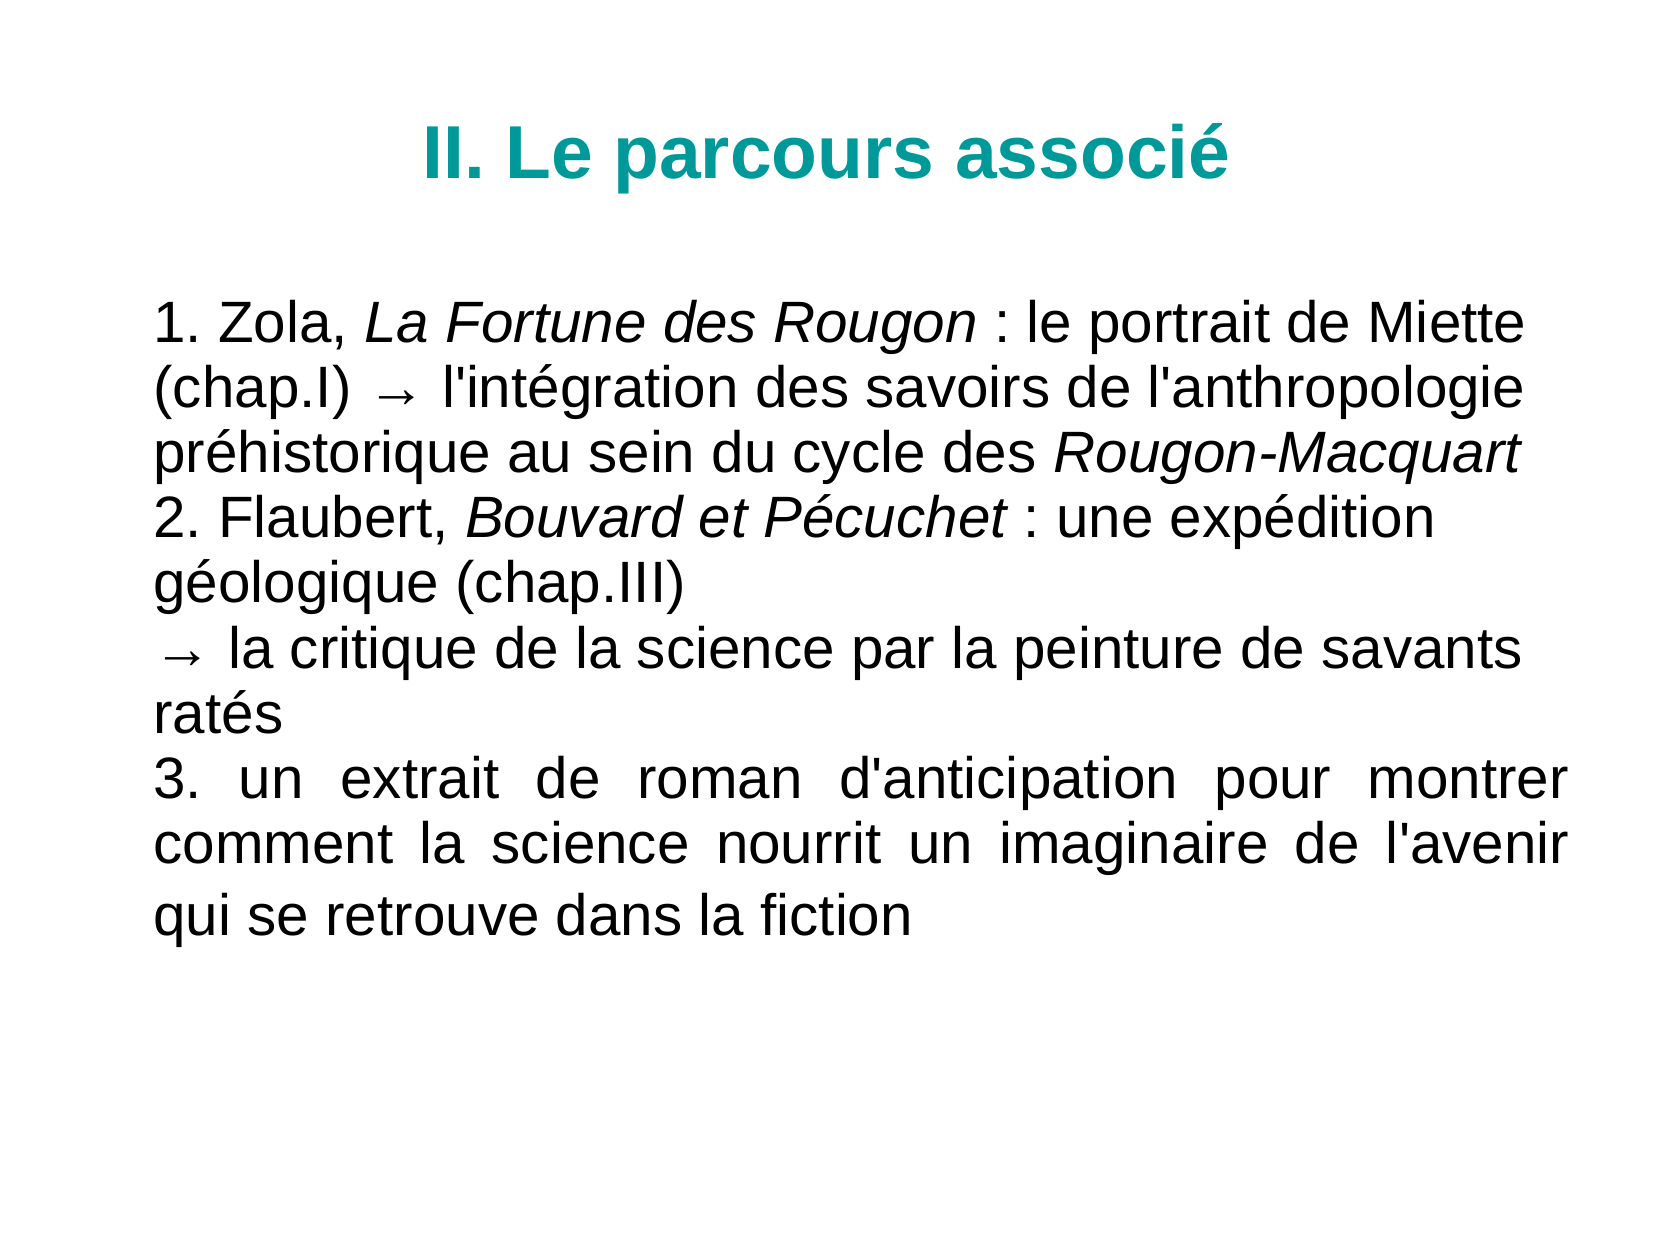

# II. Le parcours associé
1. Zola, La Fortune des Rougon : le portrait de Miette (chap.I) → l'intégration des savoirs de l'anthropologie préhistorique au sein du cycle des Rougon-Macquart
2. Flaubert, Bouvard et Pécuchet : une expédition géologique (chap.III)
→ la critique de la science par la peinture de savants ratés
3. un extrait de roman d'anticipation pour montrer comment la science nourrit un imaginaire de l'avenir qui se retrouve dans la fiction